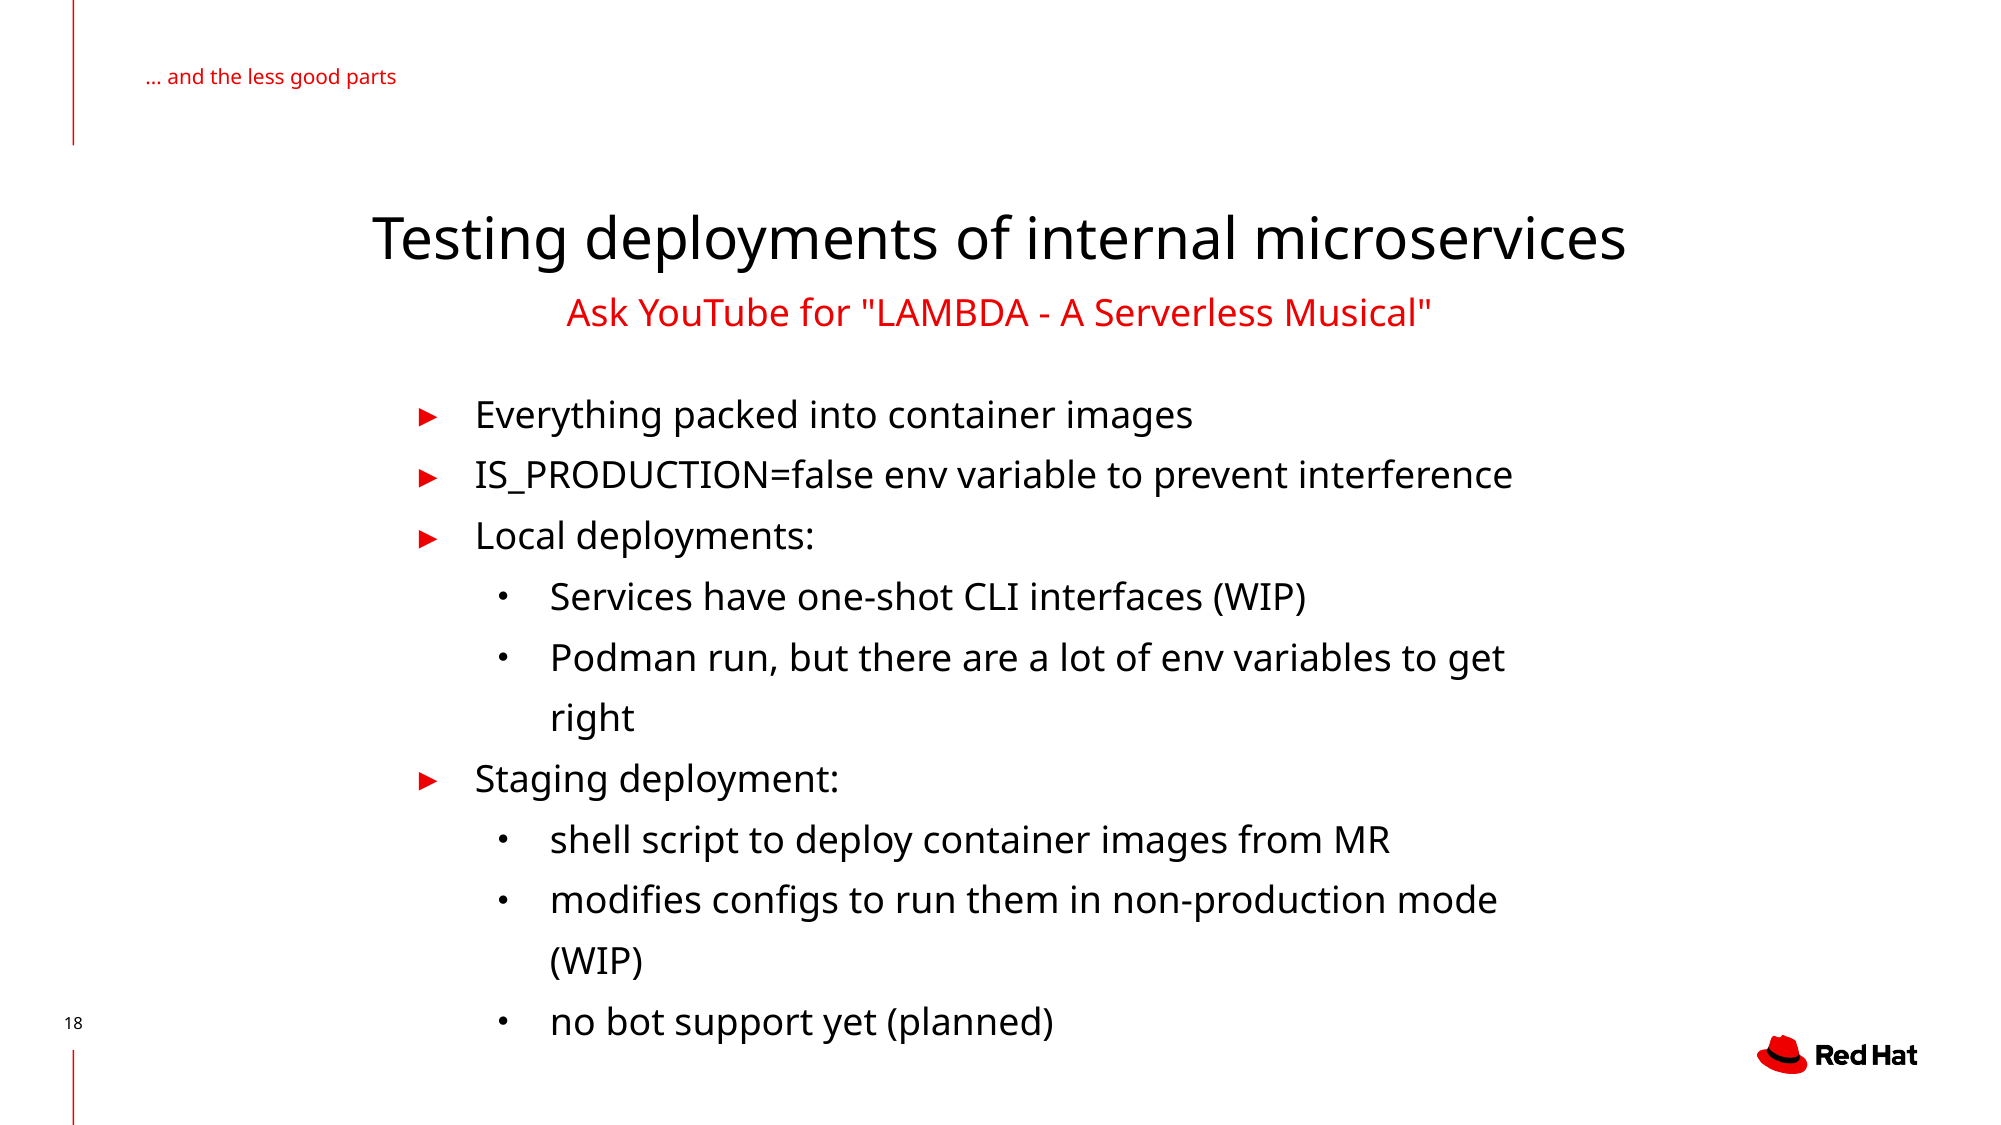

# … and the less good parts
Testing deployments of internal microservices
Ask YouTube for "LAMBDA - A Serverless Musical"
Everything packed into container images
IS_PRODUCTION=false env variable to prevent interference
Local deployments:
Services have one-shot CLI interfaces (WIP)
Podman run, but there are a lot of env variables to get right
Staging deployment:
shell script to deploy container images from MR
modifies configs to run them in non-production mode (WIP)
no bot support yet (planned)